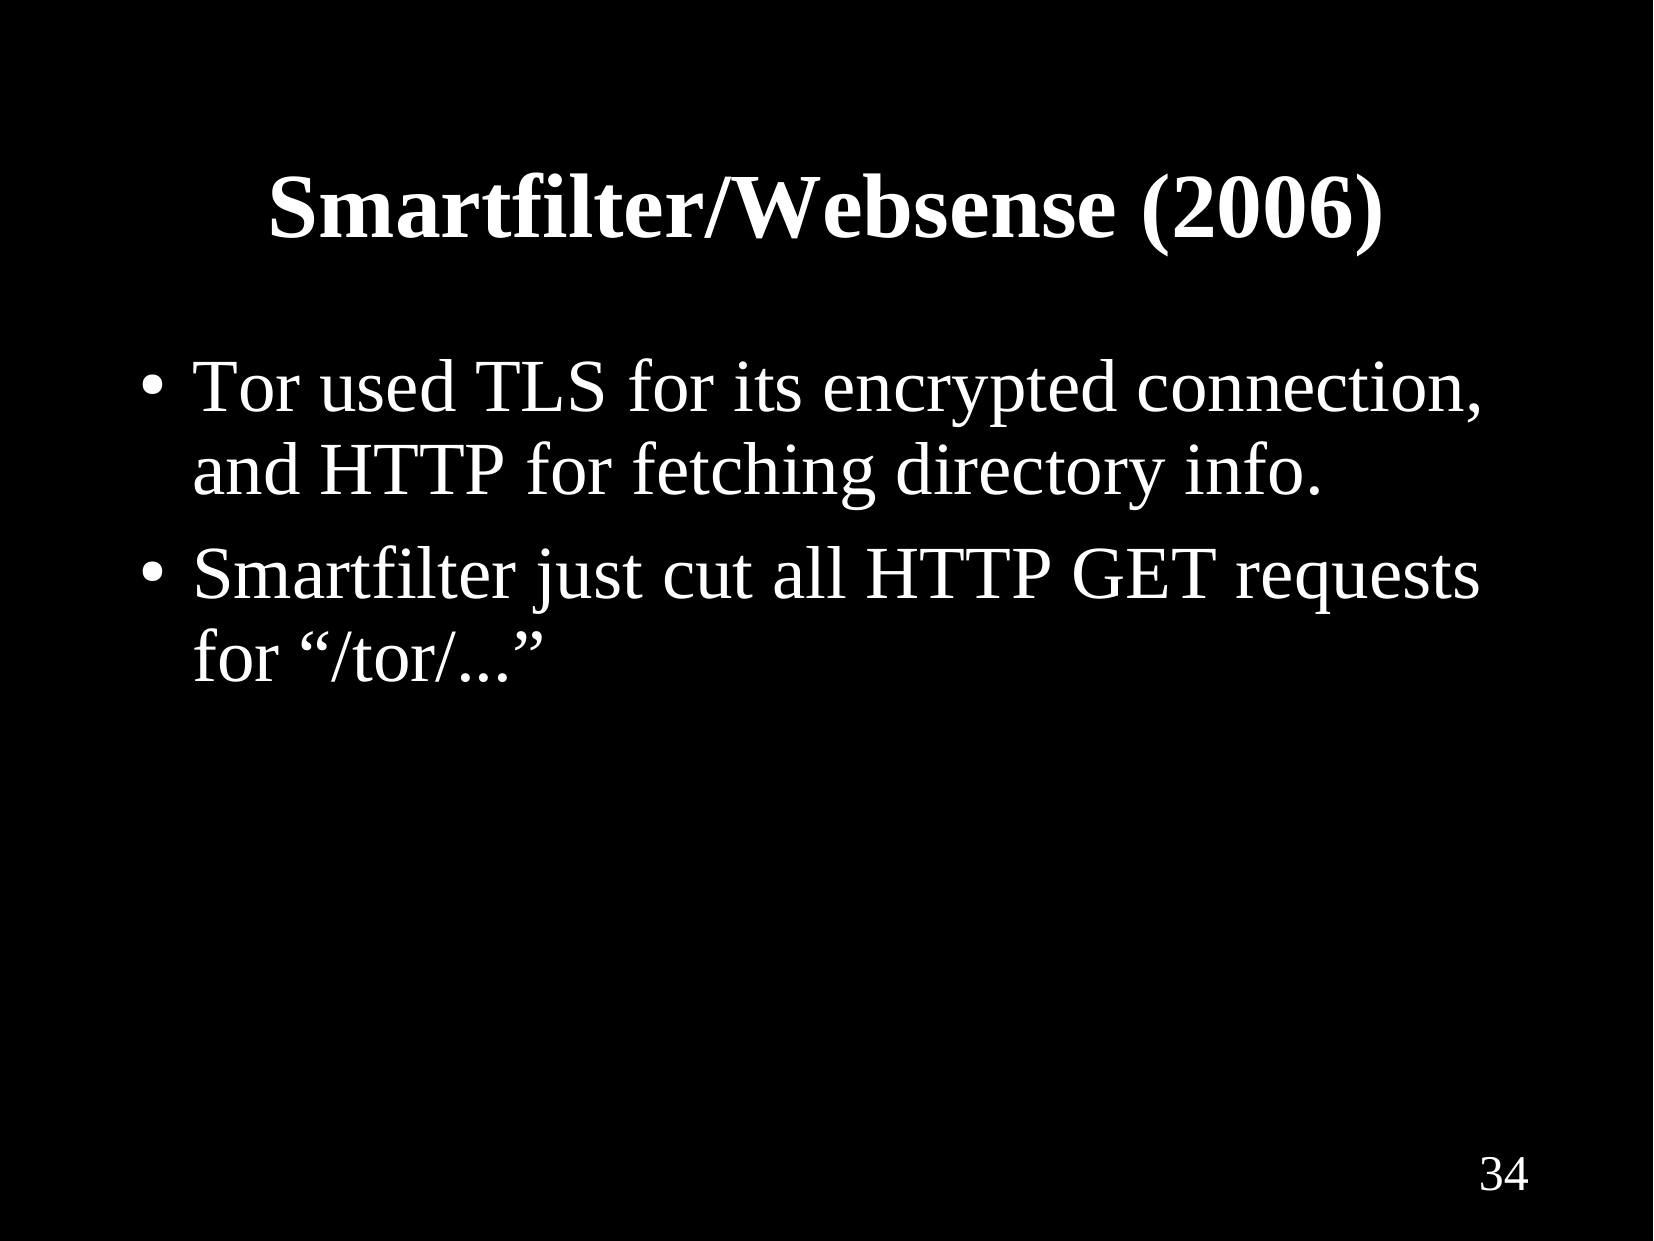

# Smartfilter/Websense (2006)
Tor used TLS for its encrypted connection, and HTTP for fetching directory info.
Smartfilter just cut all HTTP GET requests for “/tor/...”